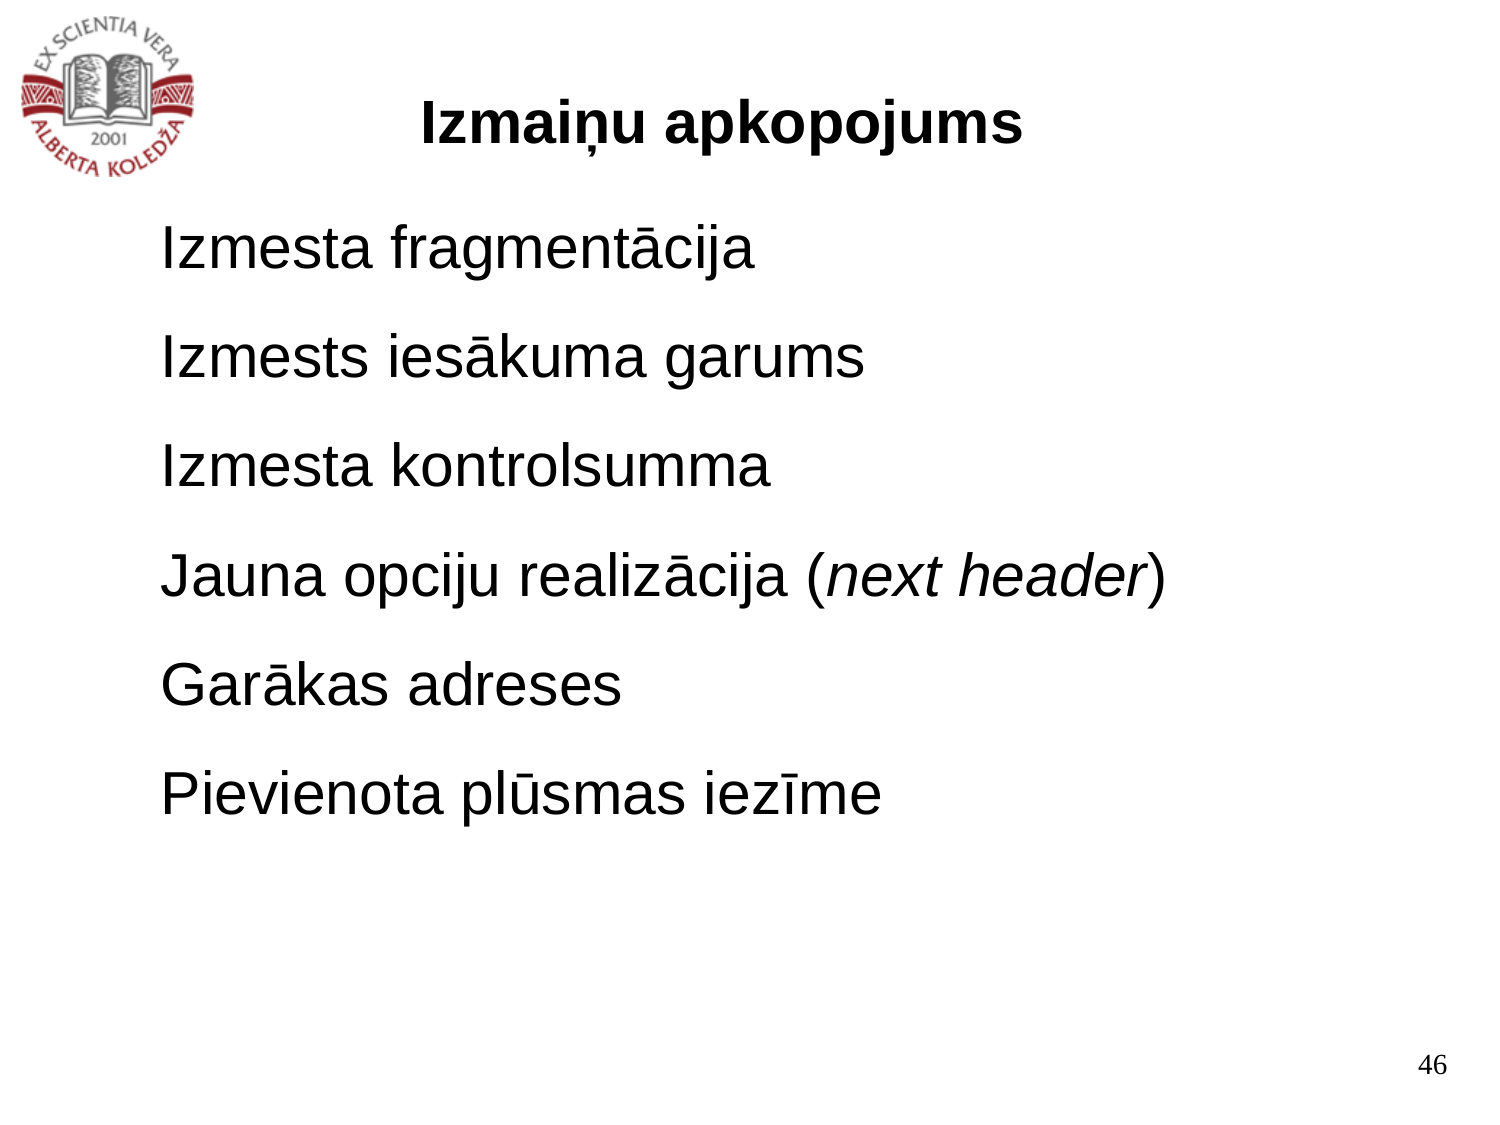

# Izmaiņu apkopojums
Izmesta fragmentācija
Izmests iesākuma garums
Izmesta kontrolsumma
Jauna opciju realizācija (next header)
Garākas adreses
Pievienota plūsmas iezīme